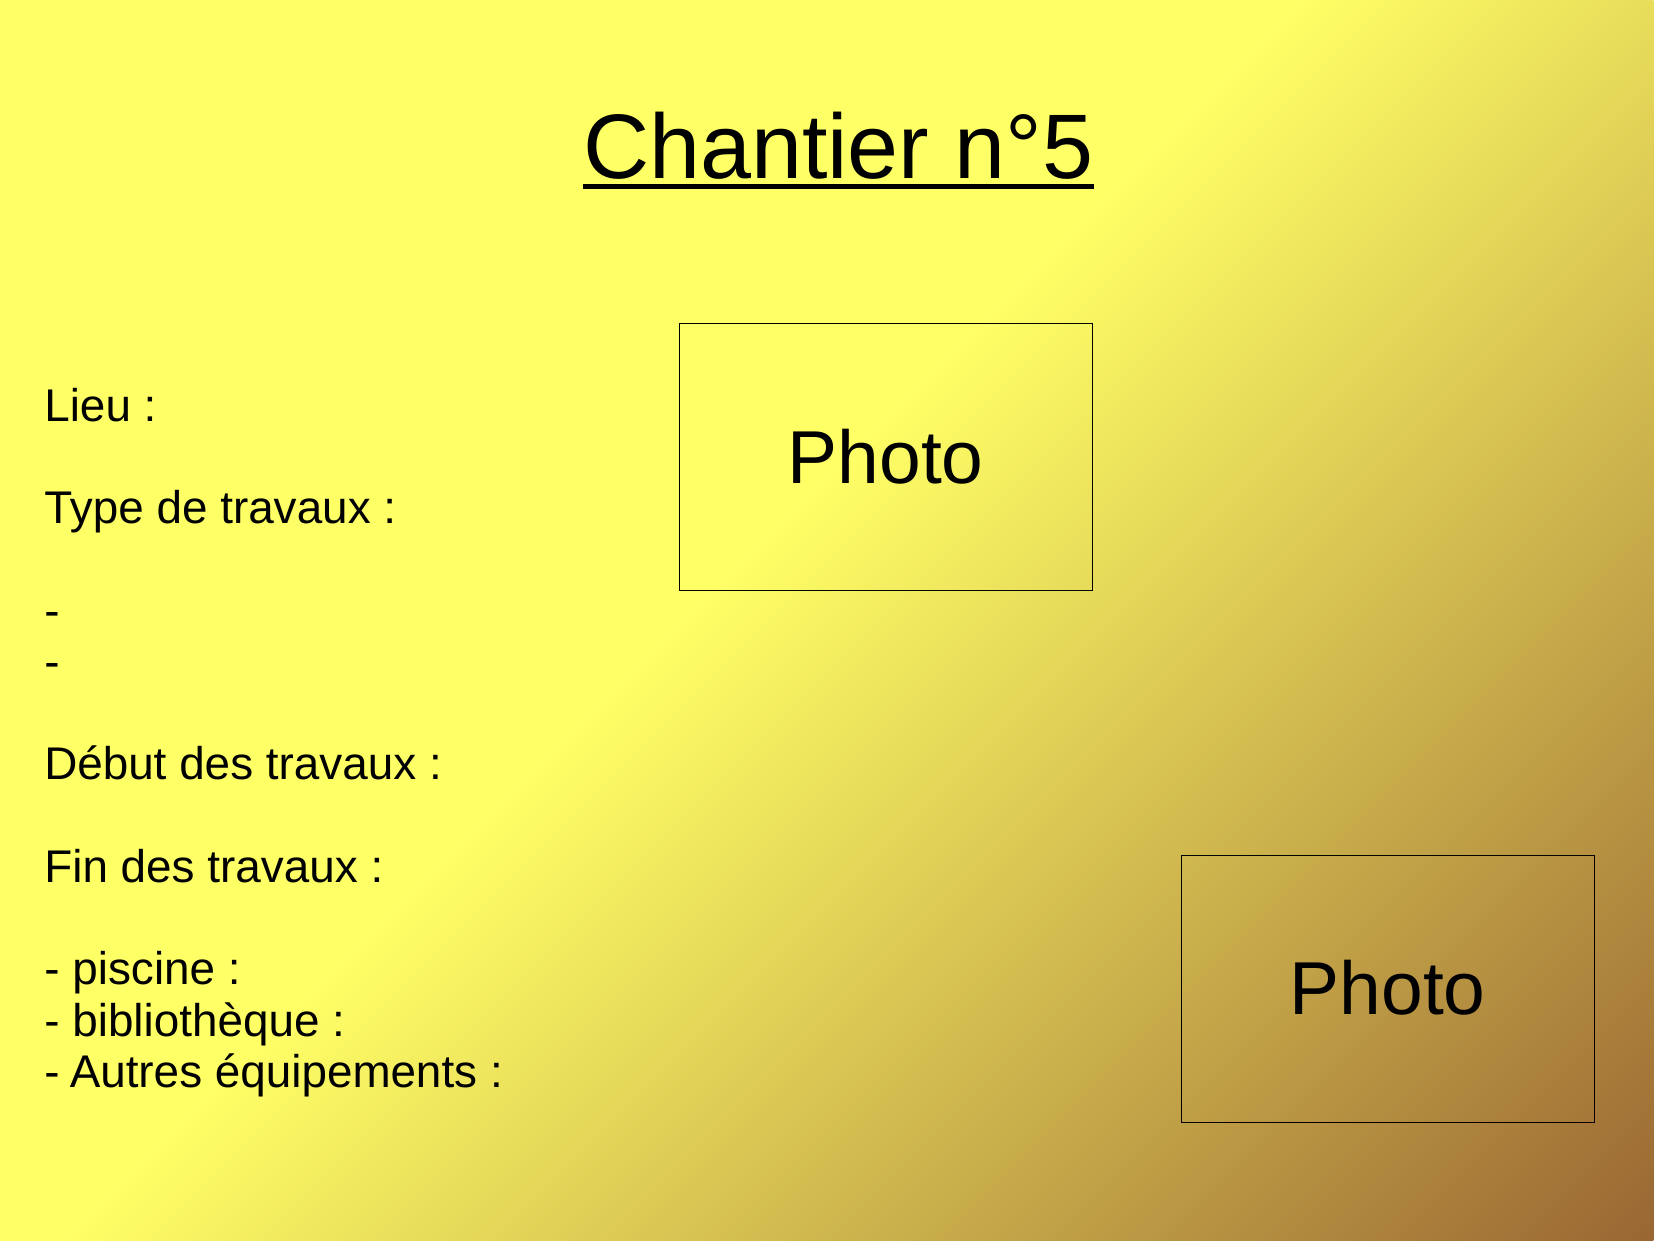

Chantier n°5
Photo
Lieu :
Type de travaux :
-
-
Début des travaux :
Fin des travaux :
- piscine :
- bibliothèque :
- Autres équipements :
Photo